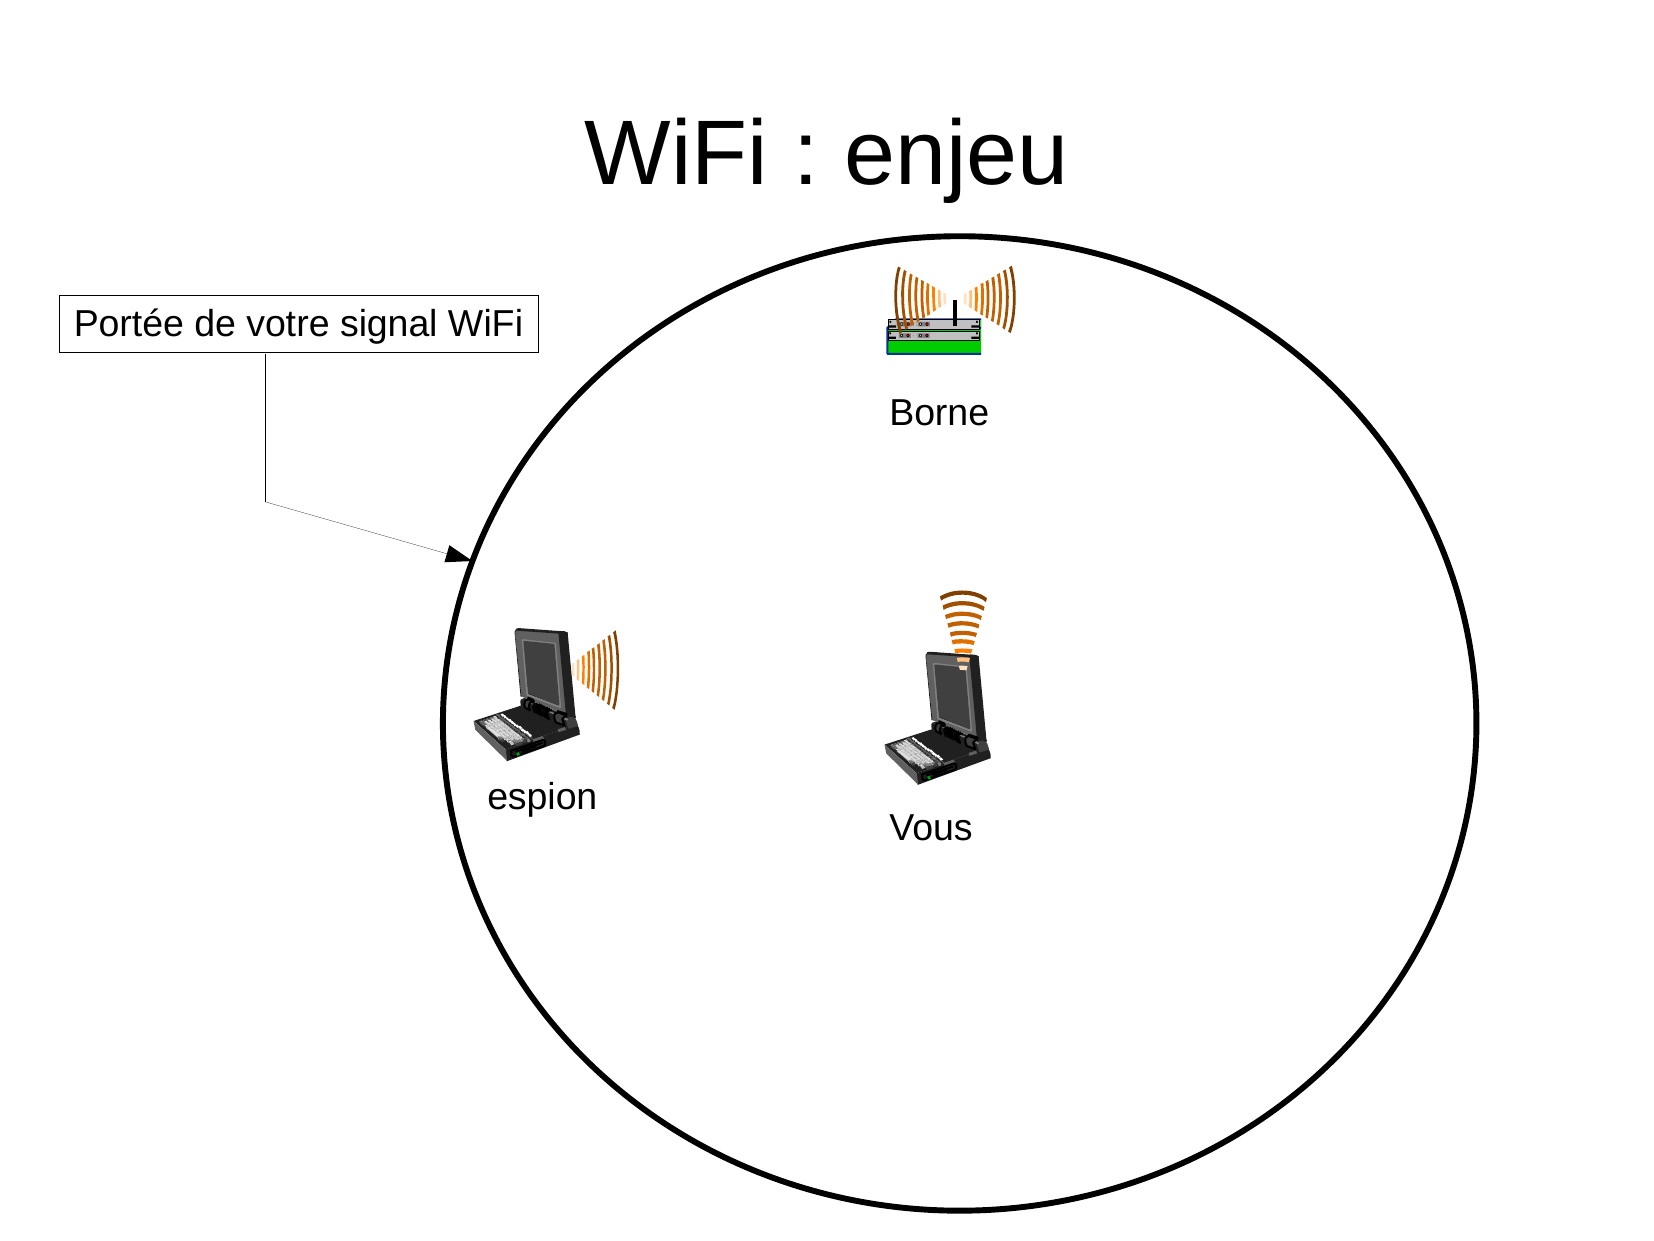

# WiFi : enjeu
Portée de votre signal WiFi
Borne
espion
Vous